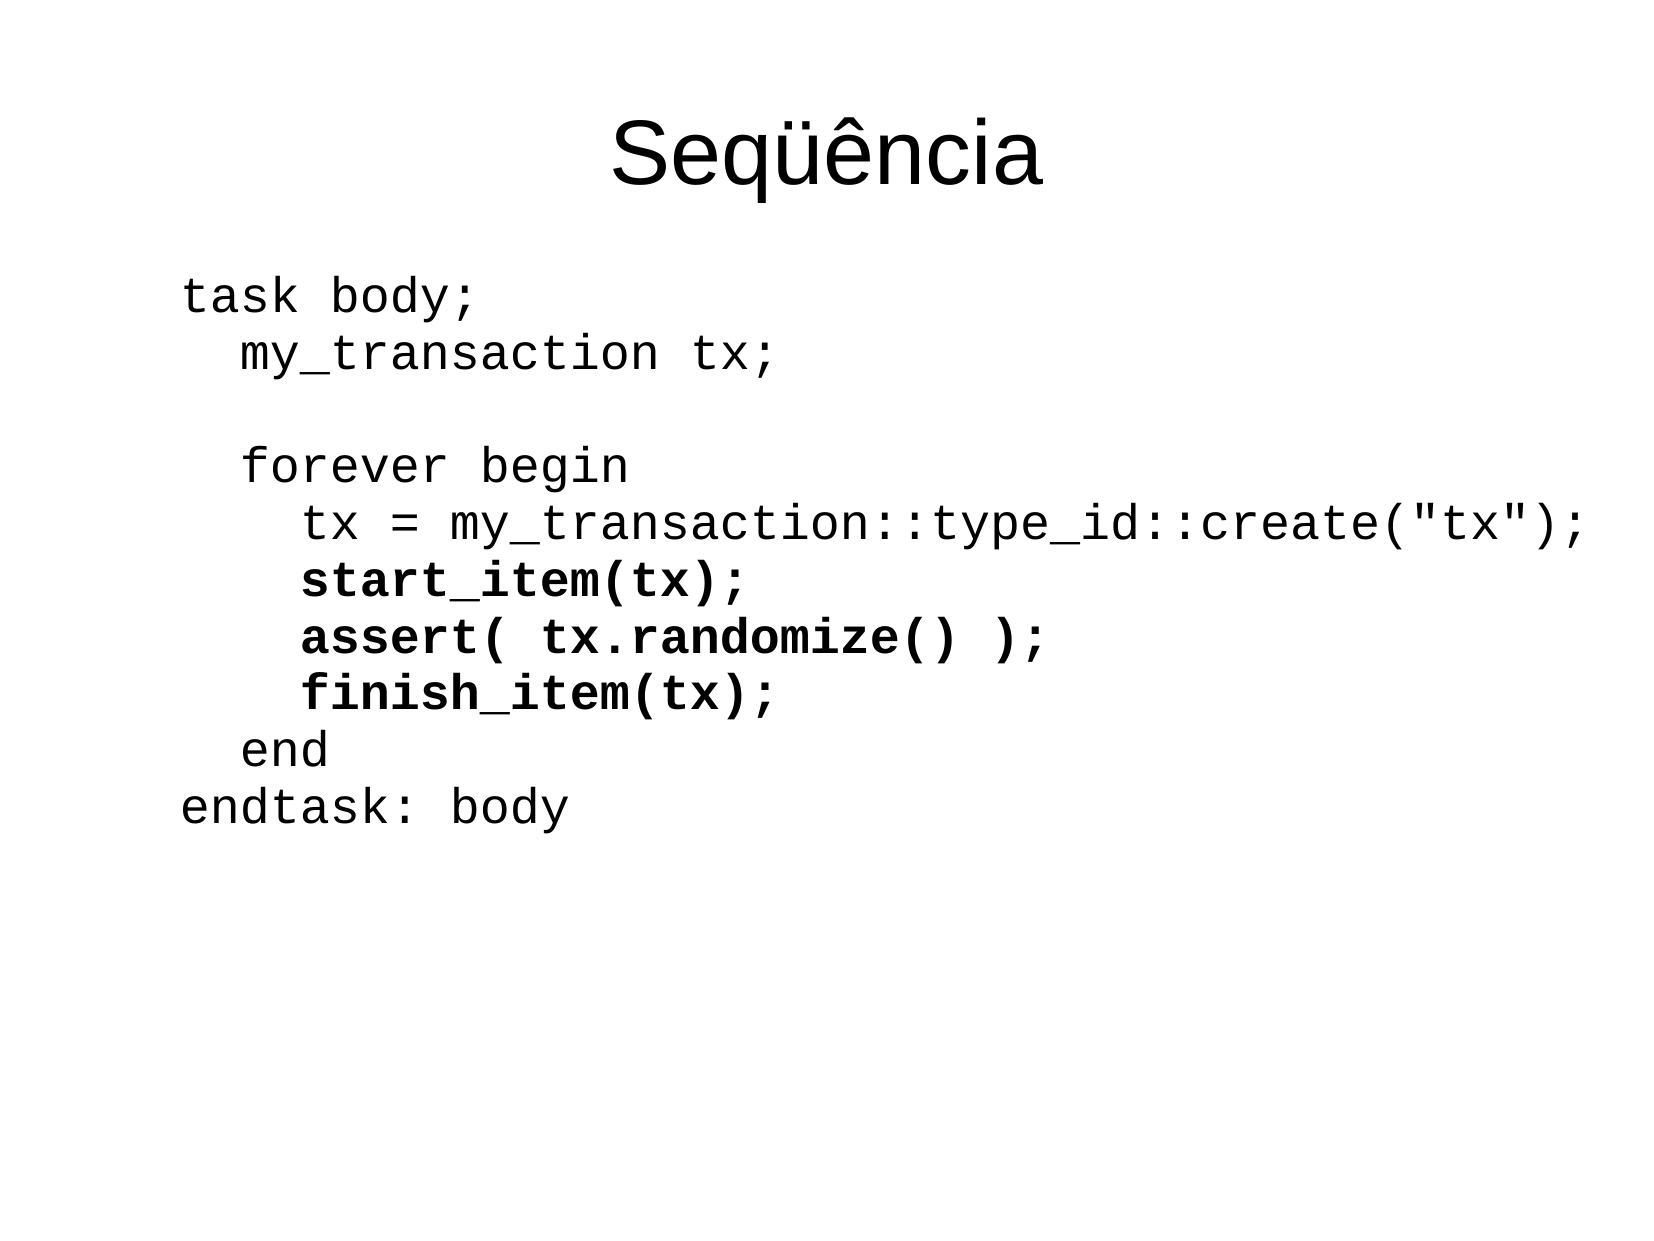

# Seqüência
 task body;
 my_transaction tx;
 forever begin
 tx = my_transaction::type_id::create("tx");
 start_item(tx);
 assert( tx.randomize() );
 finish_item(tx);
 end
 endtask: body